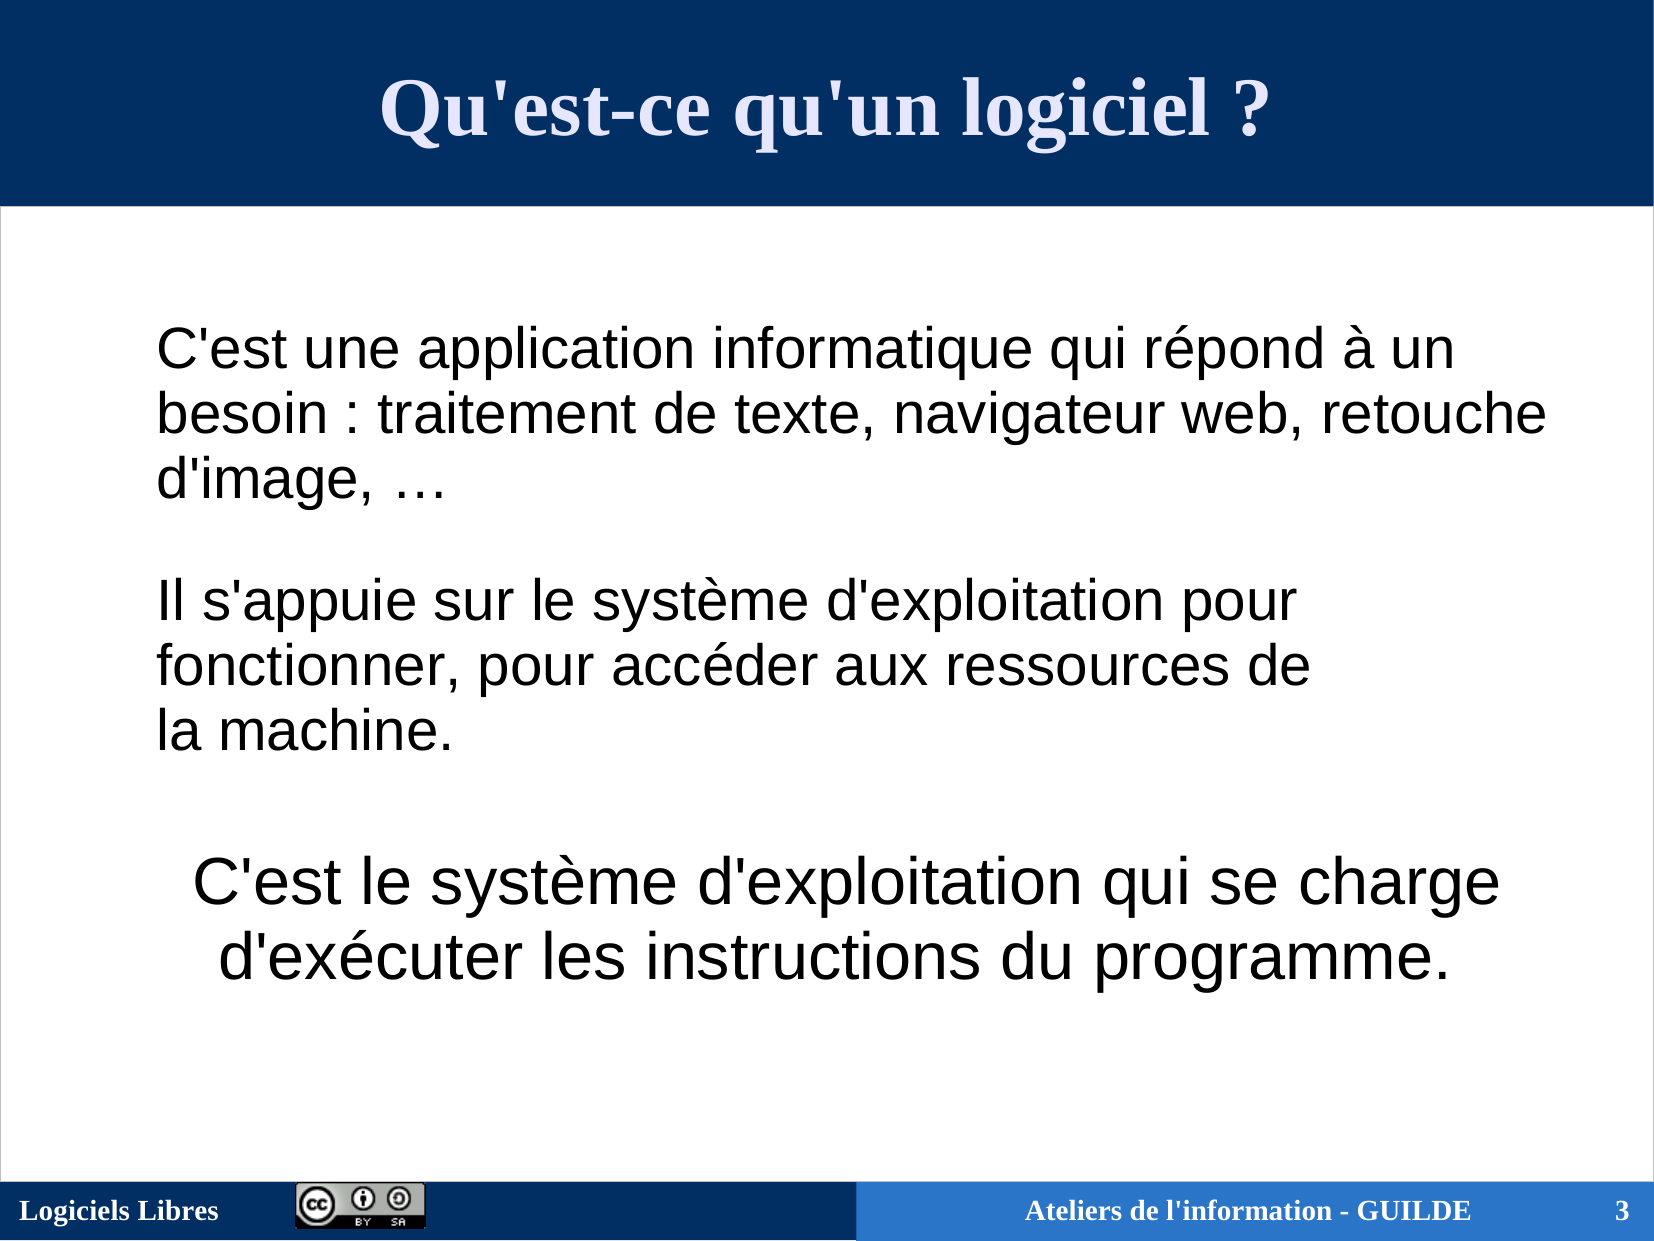

# Qu'est-ce qu'un logiciel ?
C'est une application informatique qui répond à un besoin : traitement de texte, navigateur web, retouche d'image, …
Il s'appuie sur le système d'exploitation pour fonctionner, pour accéder aux ressources de
la machine.
C'est le système d'exploitation qui se charge d'exécuter les instructions du programme.
3